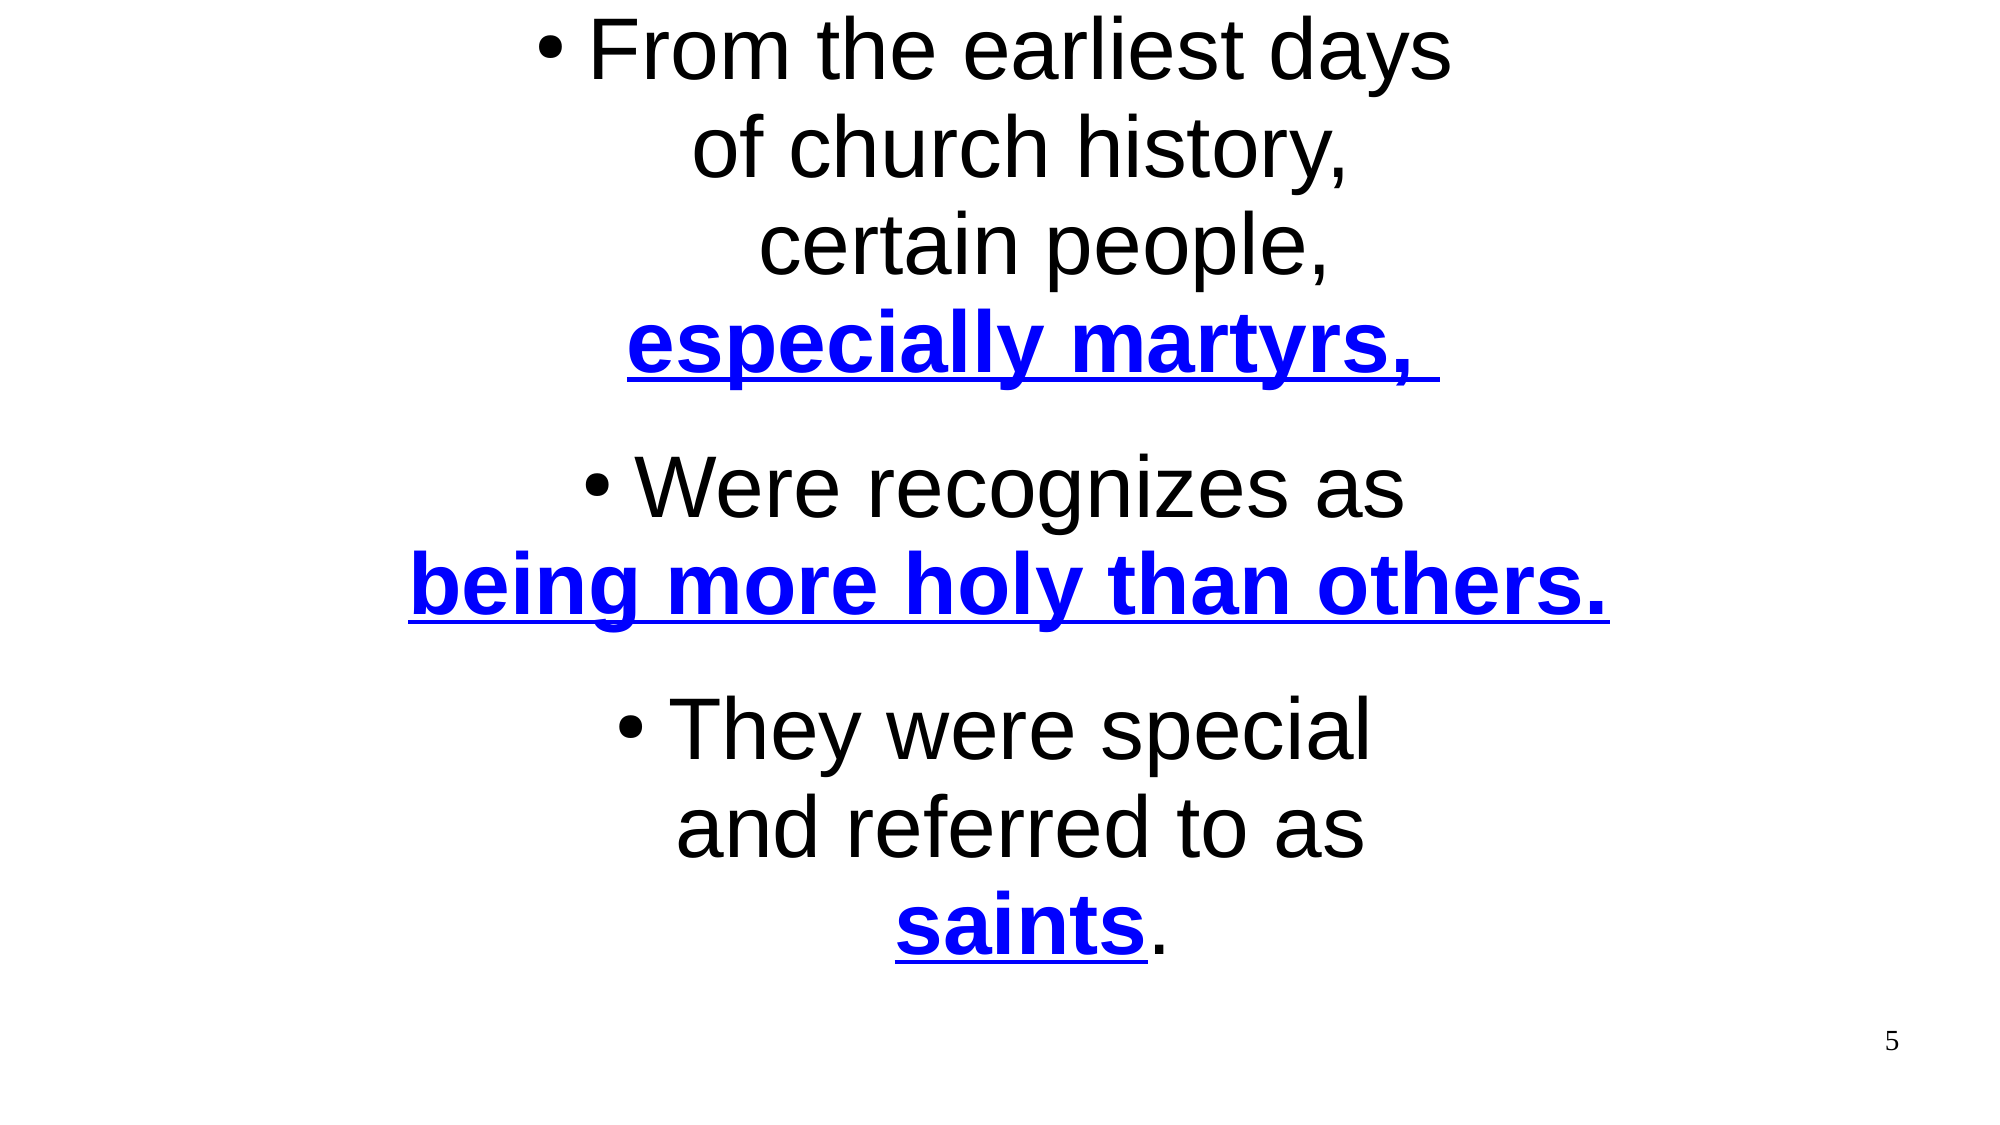

# From the earliest days of church history, certain people, especially martyrs,
Were recognizes as
being more holy than others.
They were special
and referred to as
saints.
5